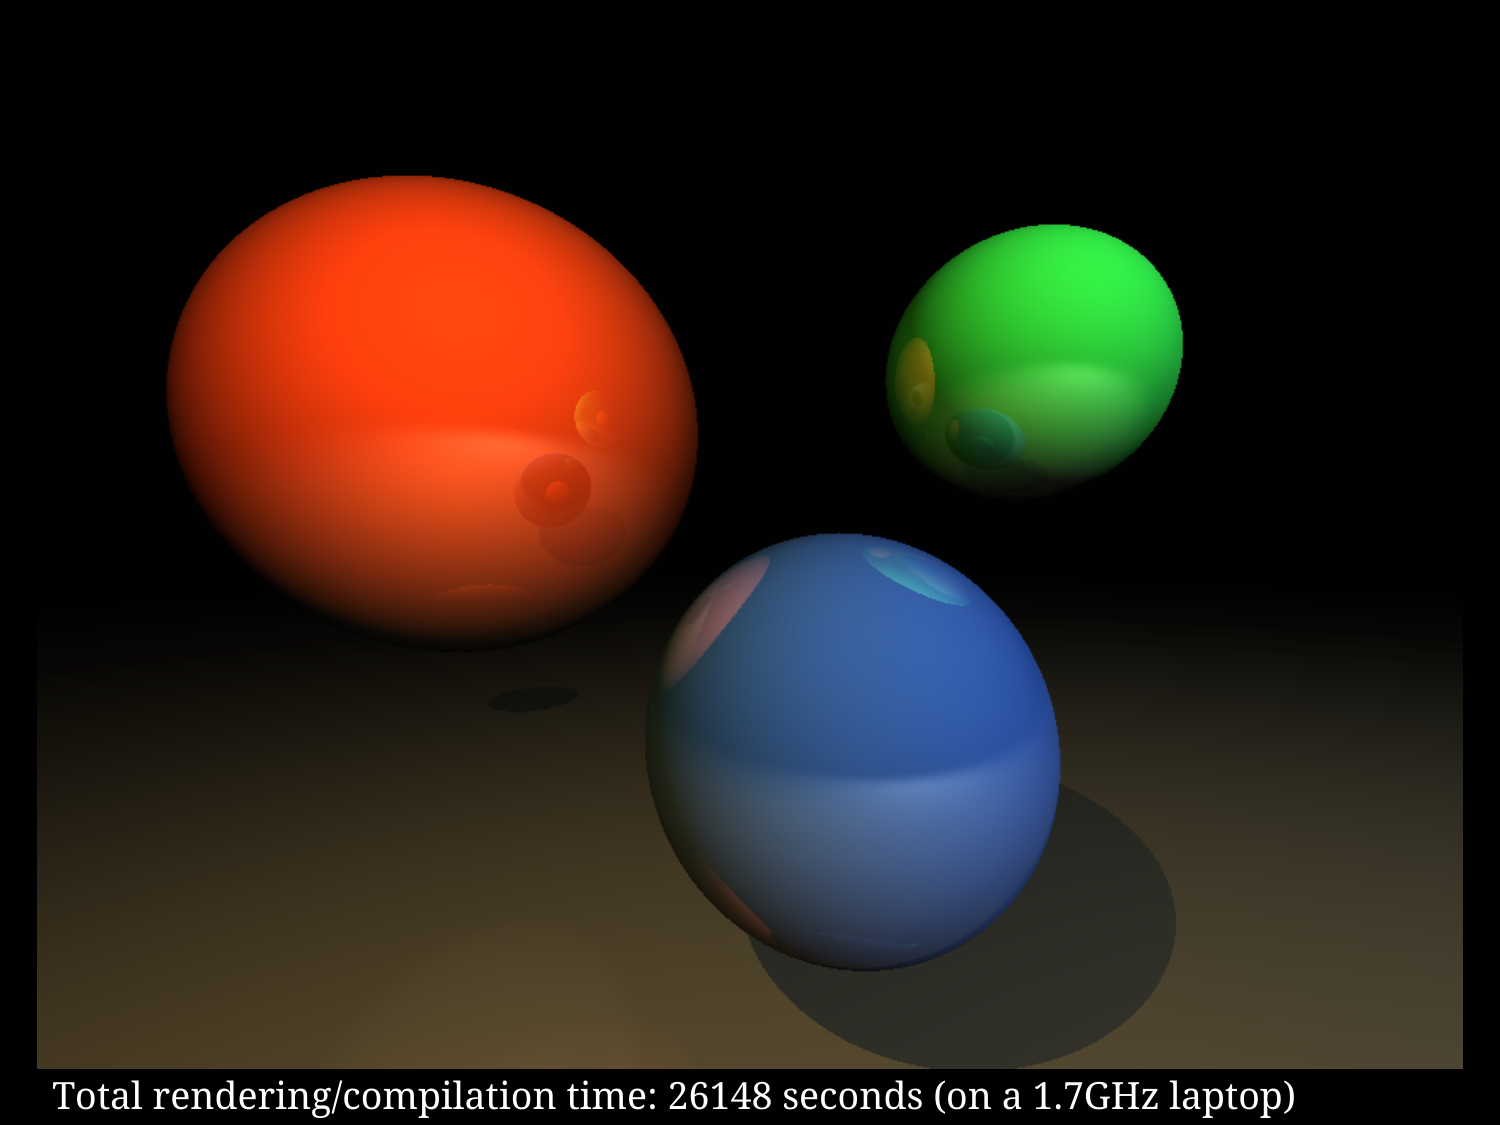

#
Total rendering/compilation time: 26148 seconds (on a 1.7GHz laptop)